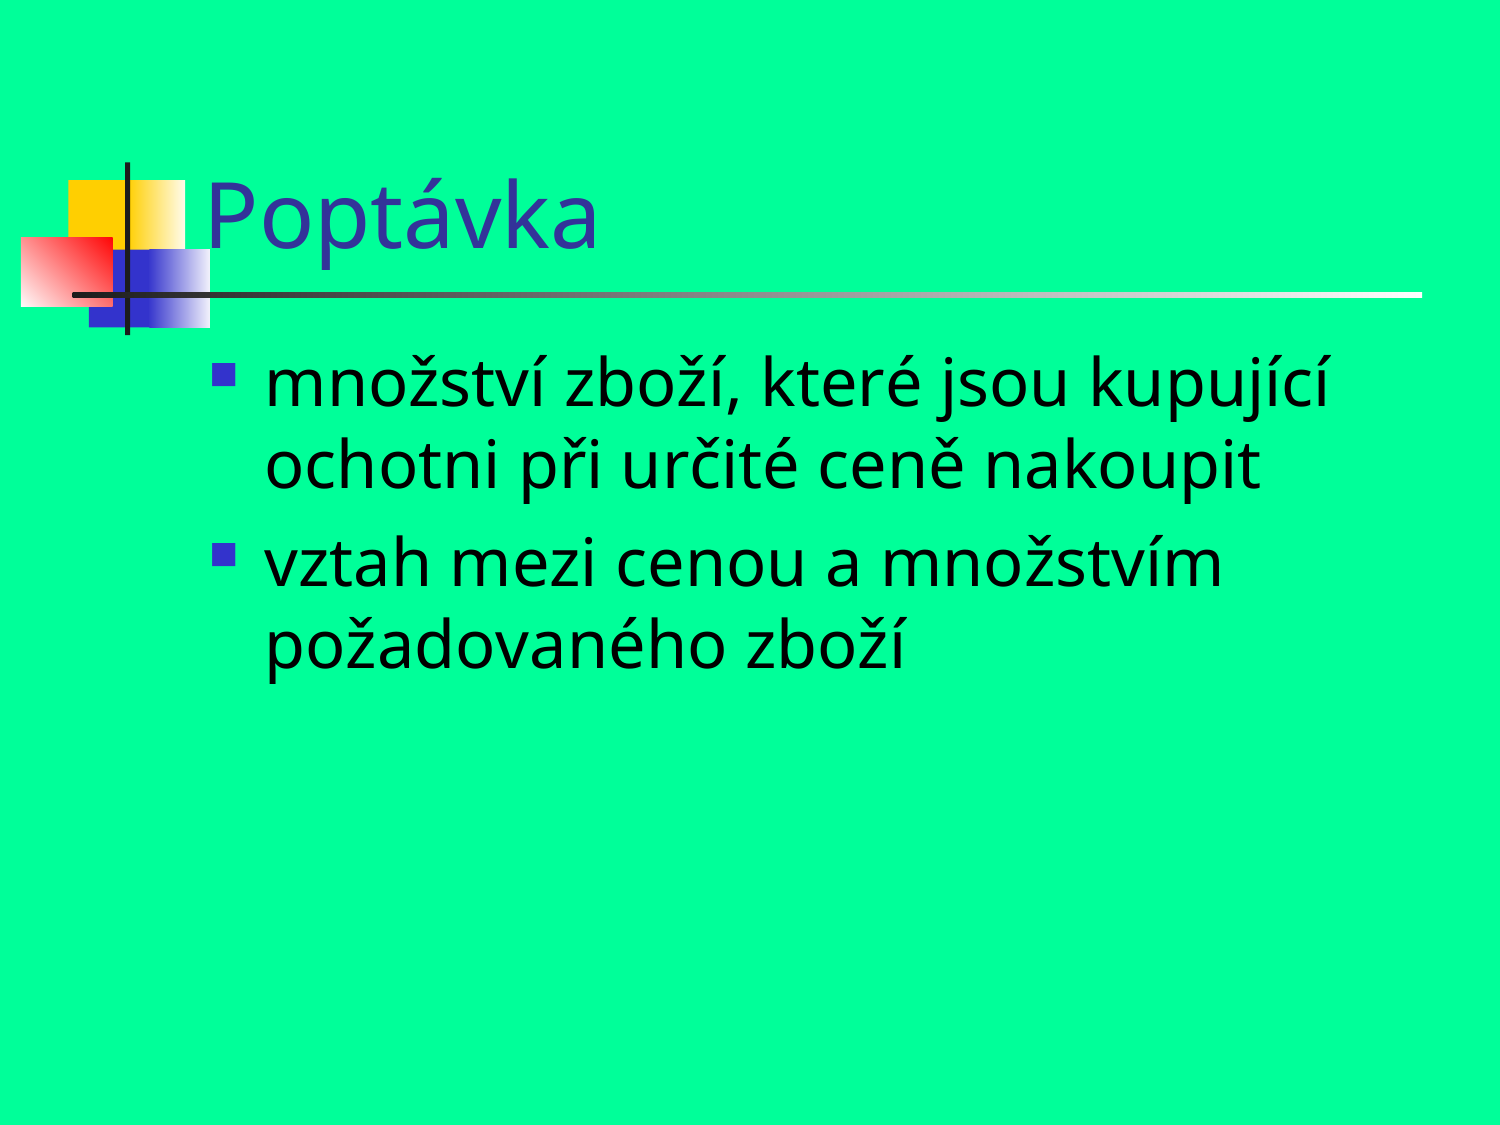

# Poptávka
množství zboží, které jsou kupující ochotni při určité ceně nakoupit
vztah mezi cenou a množstvím požadovaného zboží